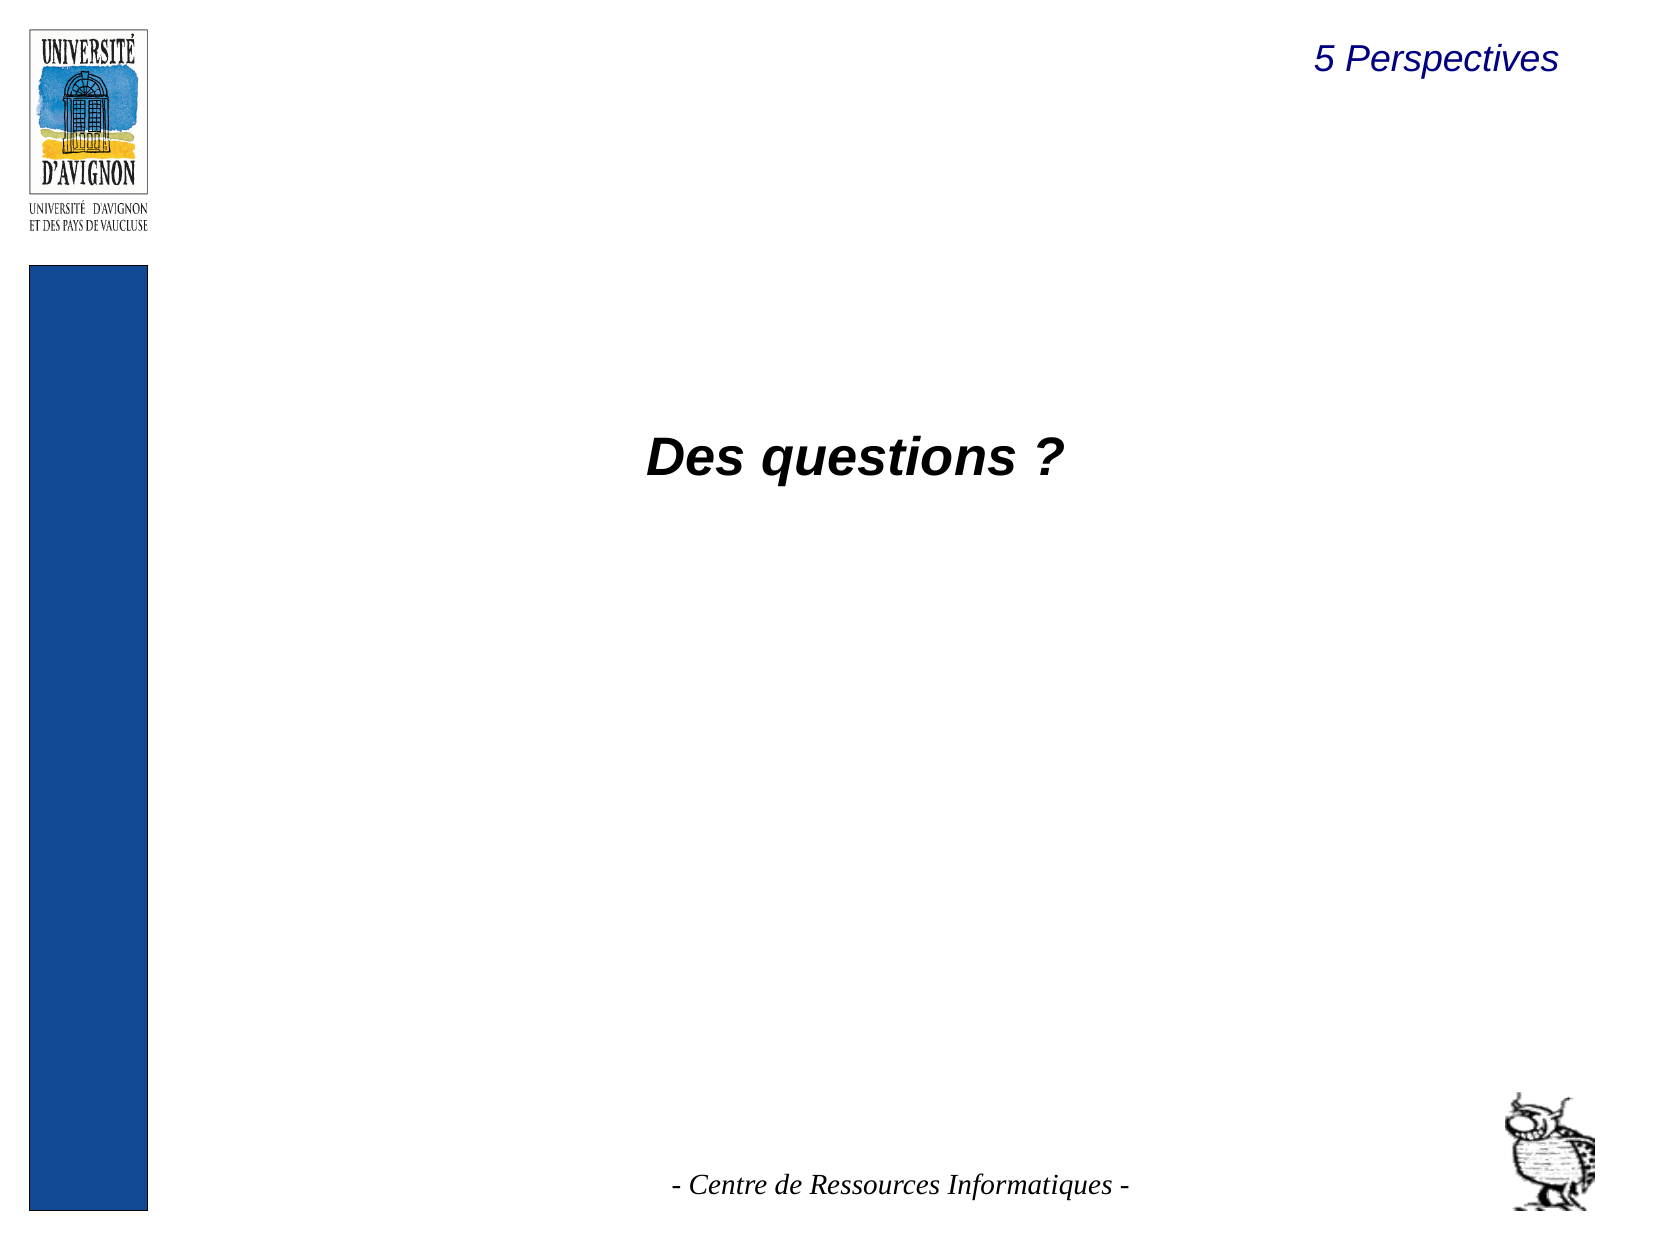

5 Perspectives
Des questions ?
 - Centre de Ressources Informatiques -